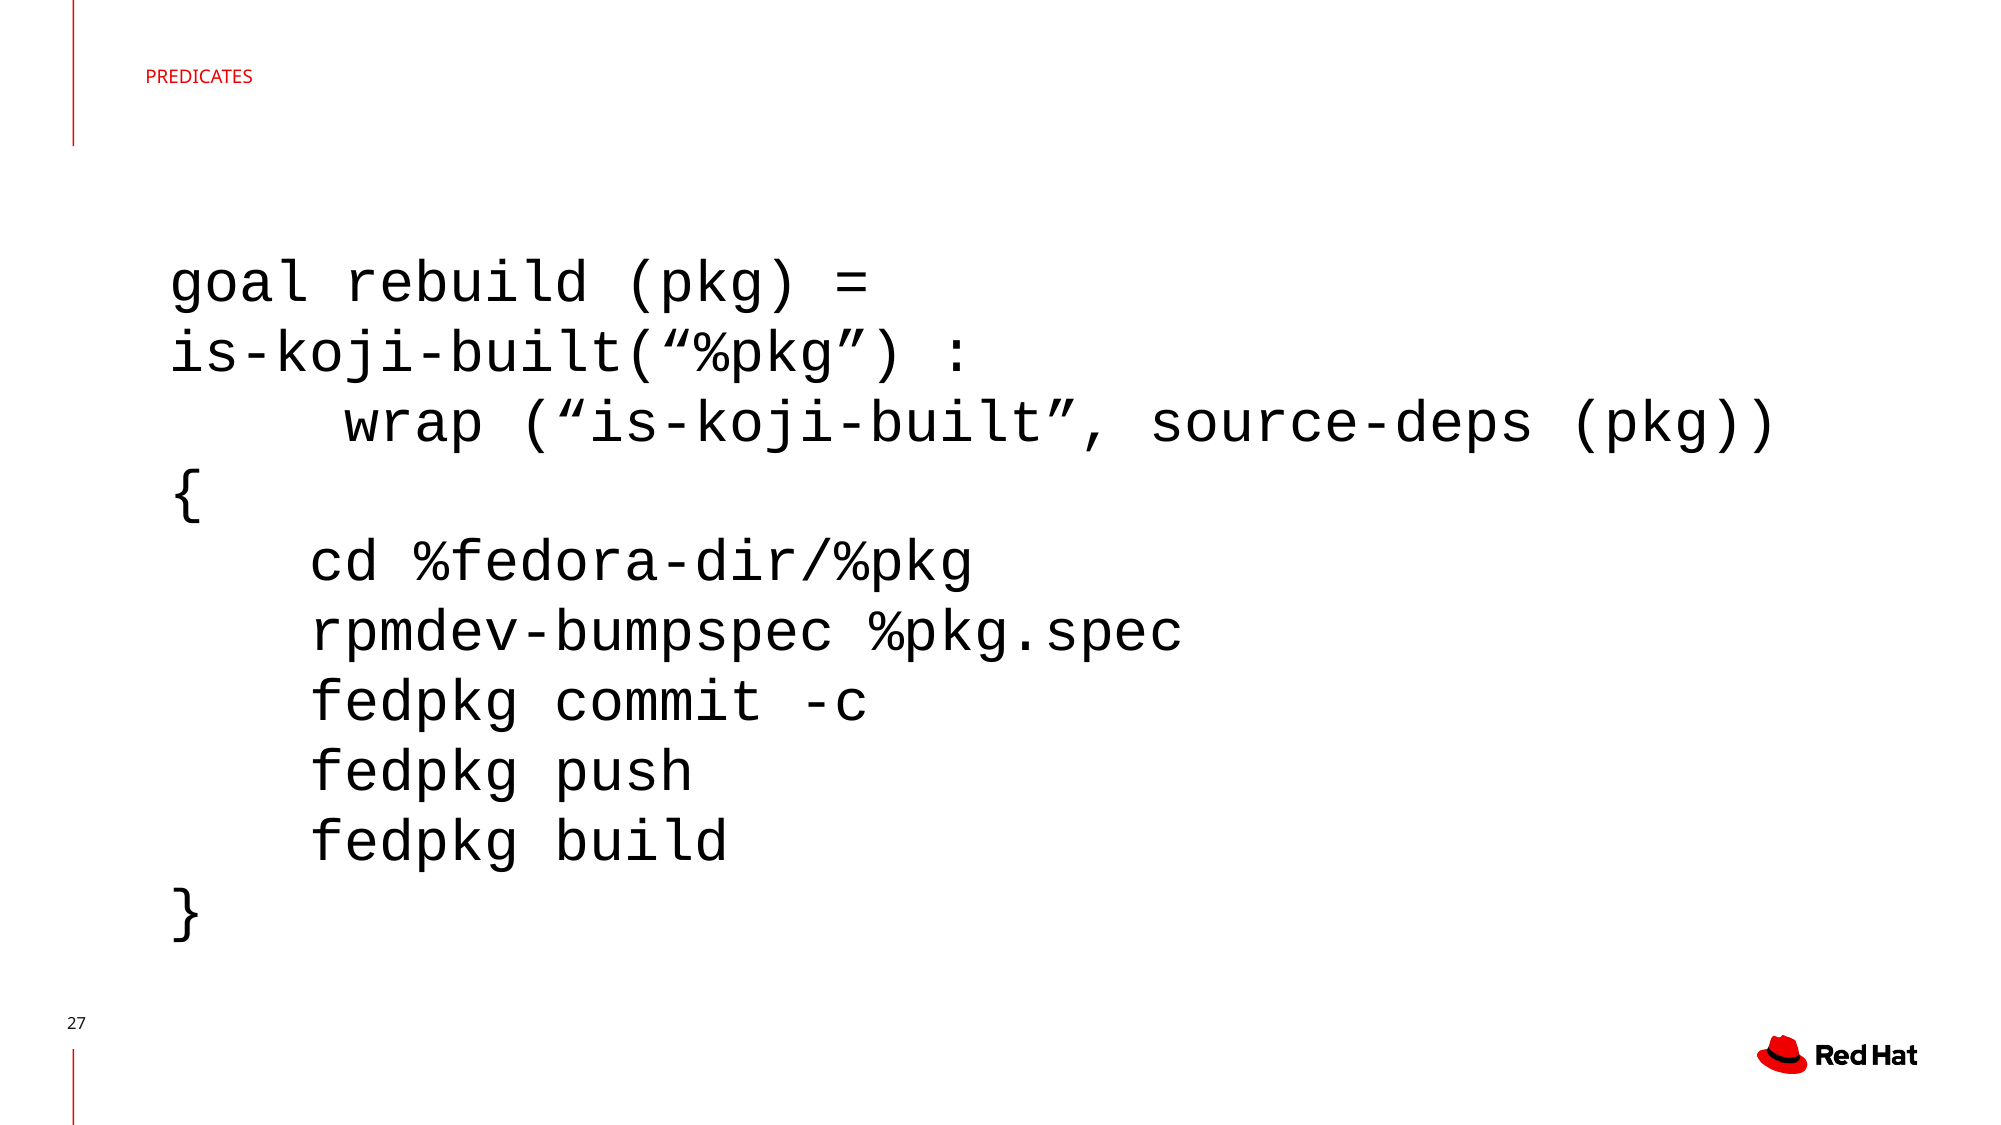

PREDICATES
goal rebuild (pkg) =
is-koji-built(“%pkg”) :
 wrap (“is-koji-built”, source-deps (pkg))
{
 cd %fedora-dir/%pkg
 rpmdev-bumpspec %pkg.spec
 fedpkg commit -c
 fedpkg push
 fedpkg build
}
27